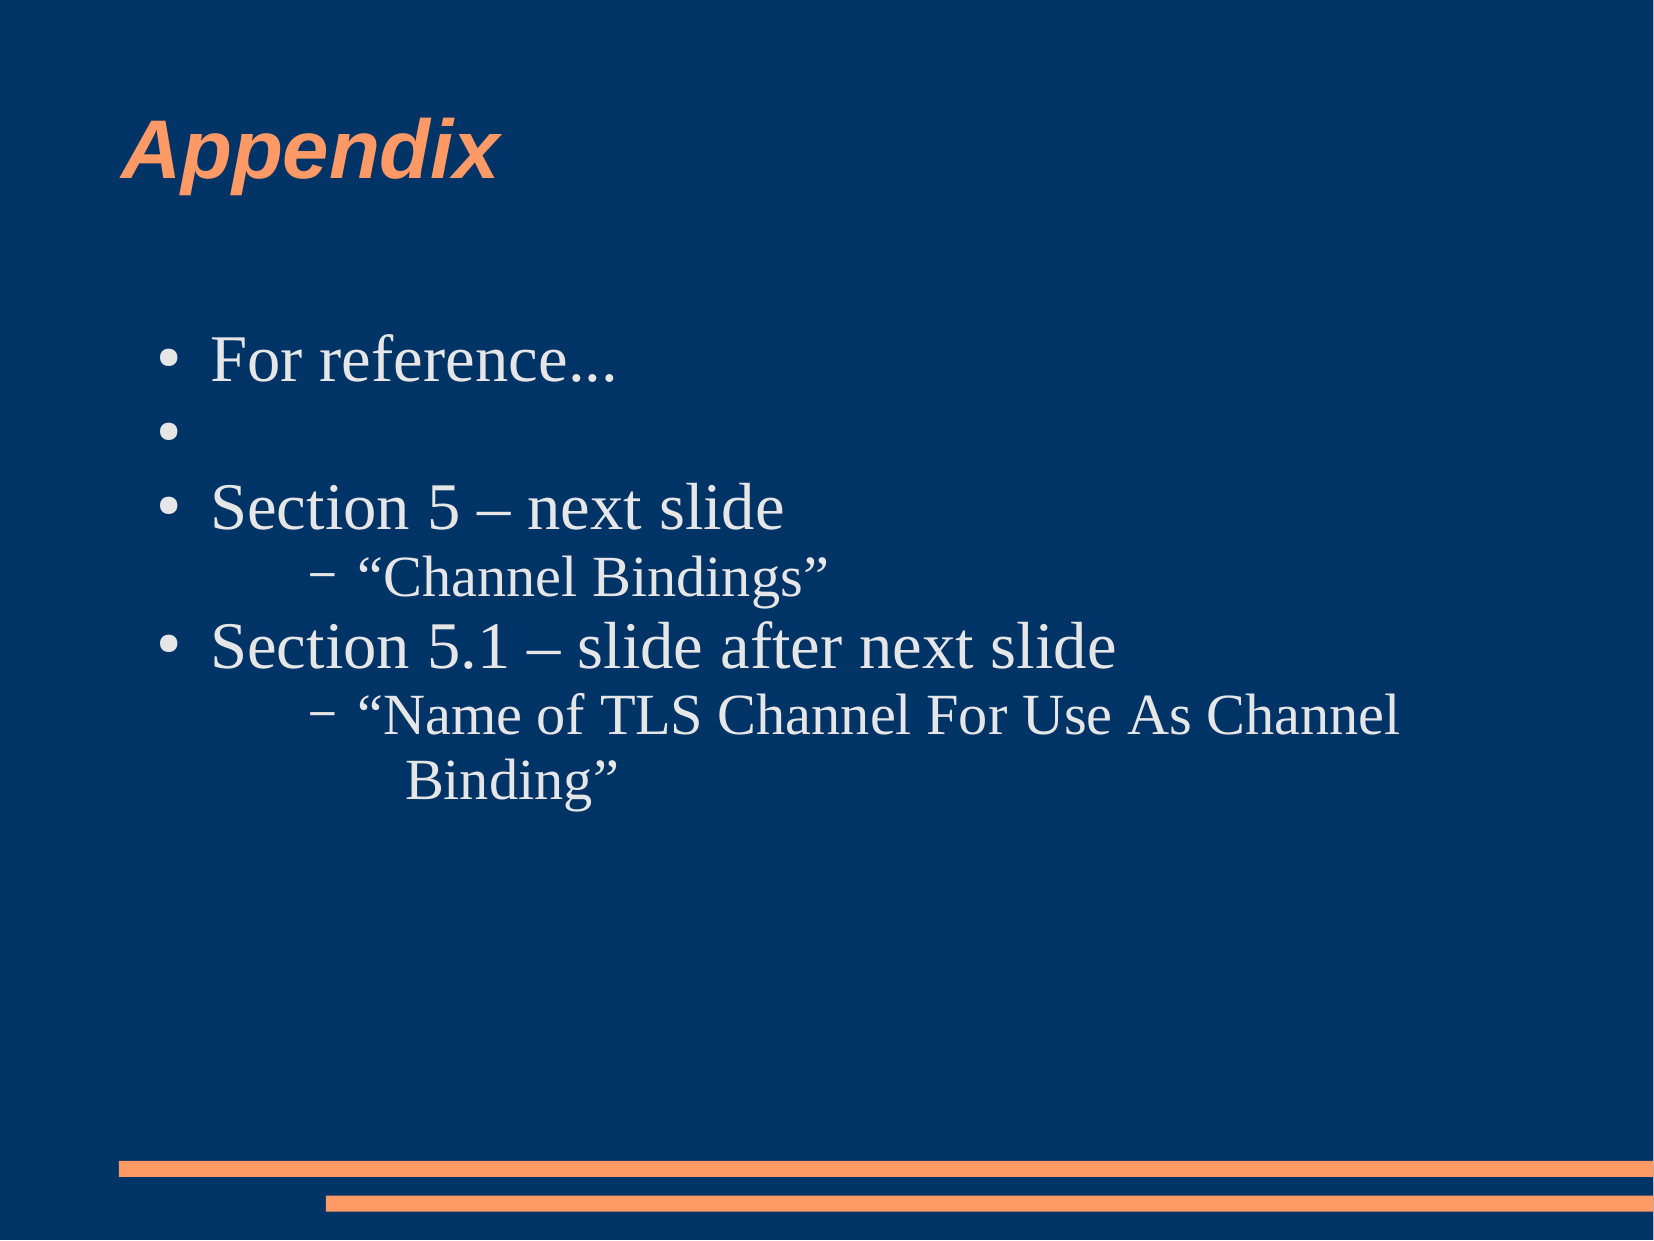

# Appendix
For reference...
Section 5 – next slide
“Channel Bindings”
Section 5.1 – slide after next slide
“Name of TLS Channel For Use As Channel Binding”